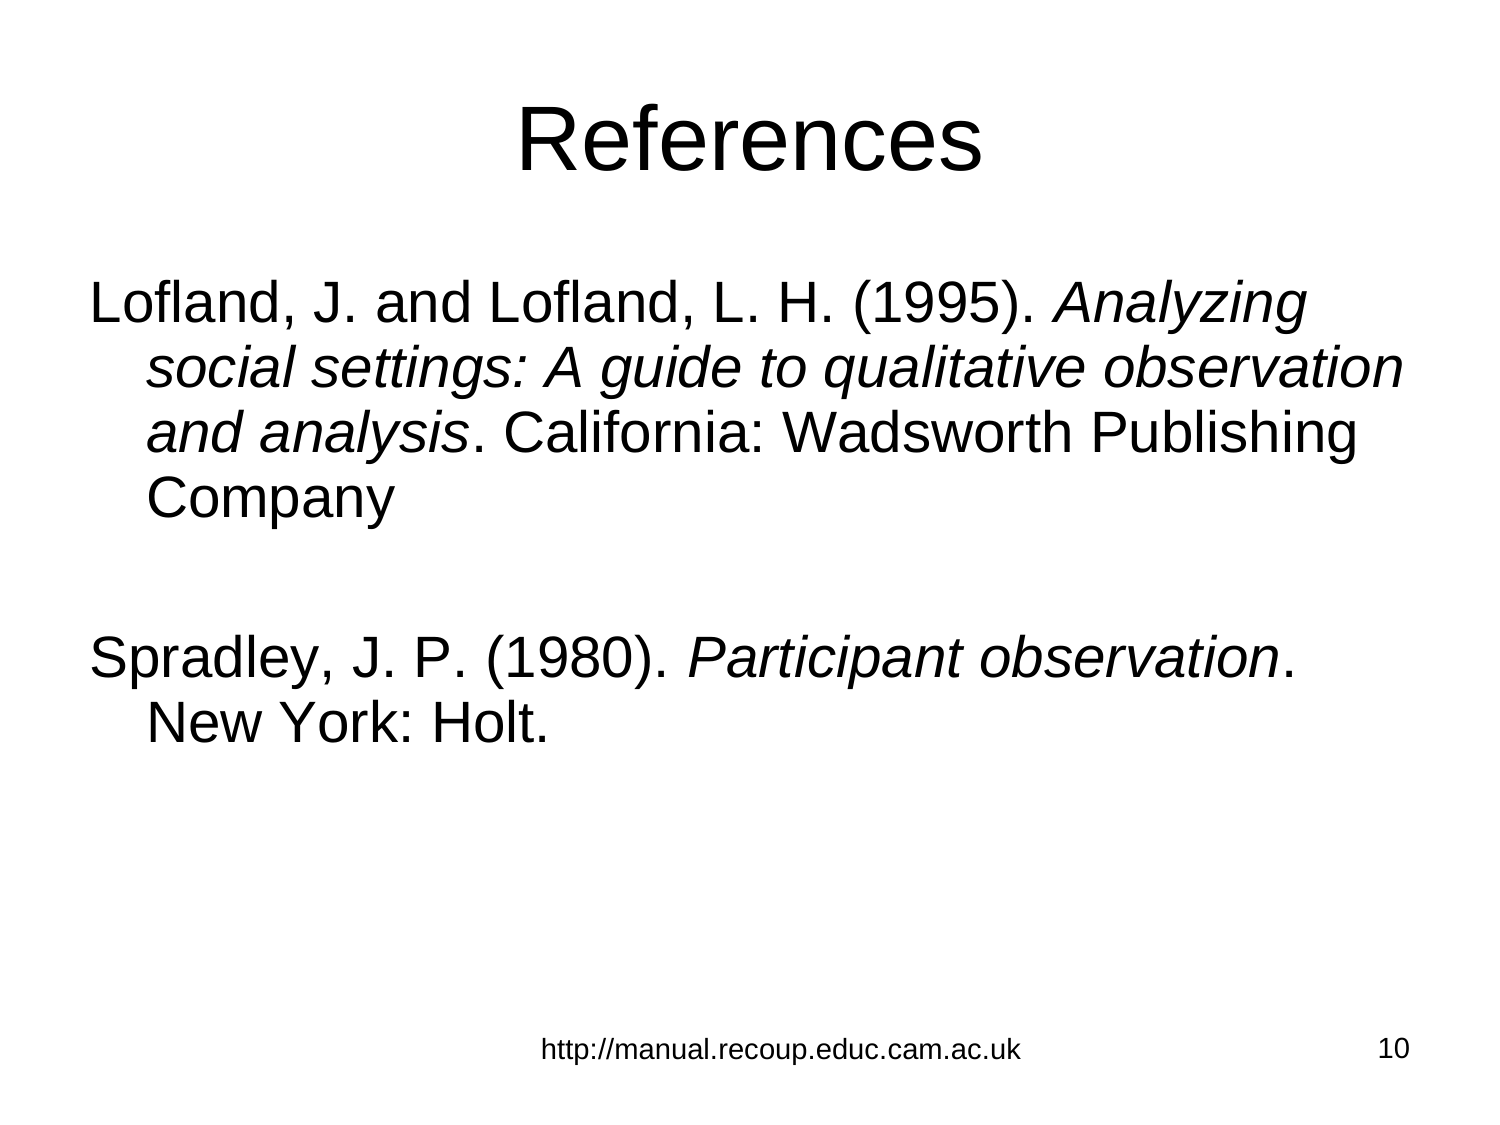

# References
Lofland, J. and Lofland, L. H. (1995). Analyzing social settings: A guide to qualitative observation and analysis. California: Wadsworth Publishing Company
Spradley, J. P. (1980). Participant observation. New York: Holt.
10
http://manual.recoup.educ.cam.ac.uk